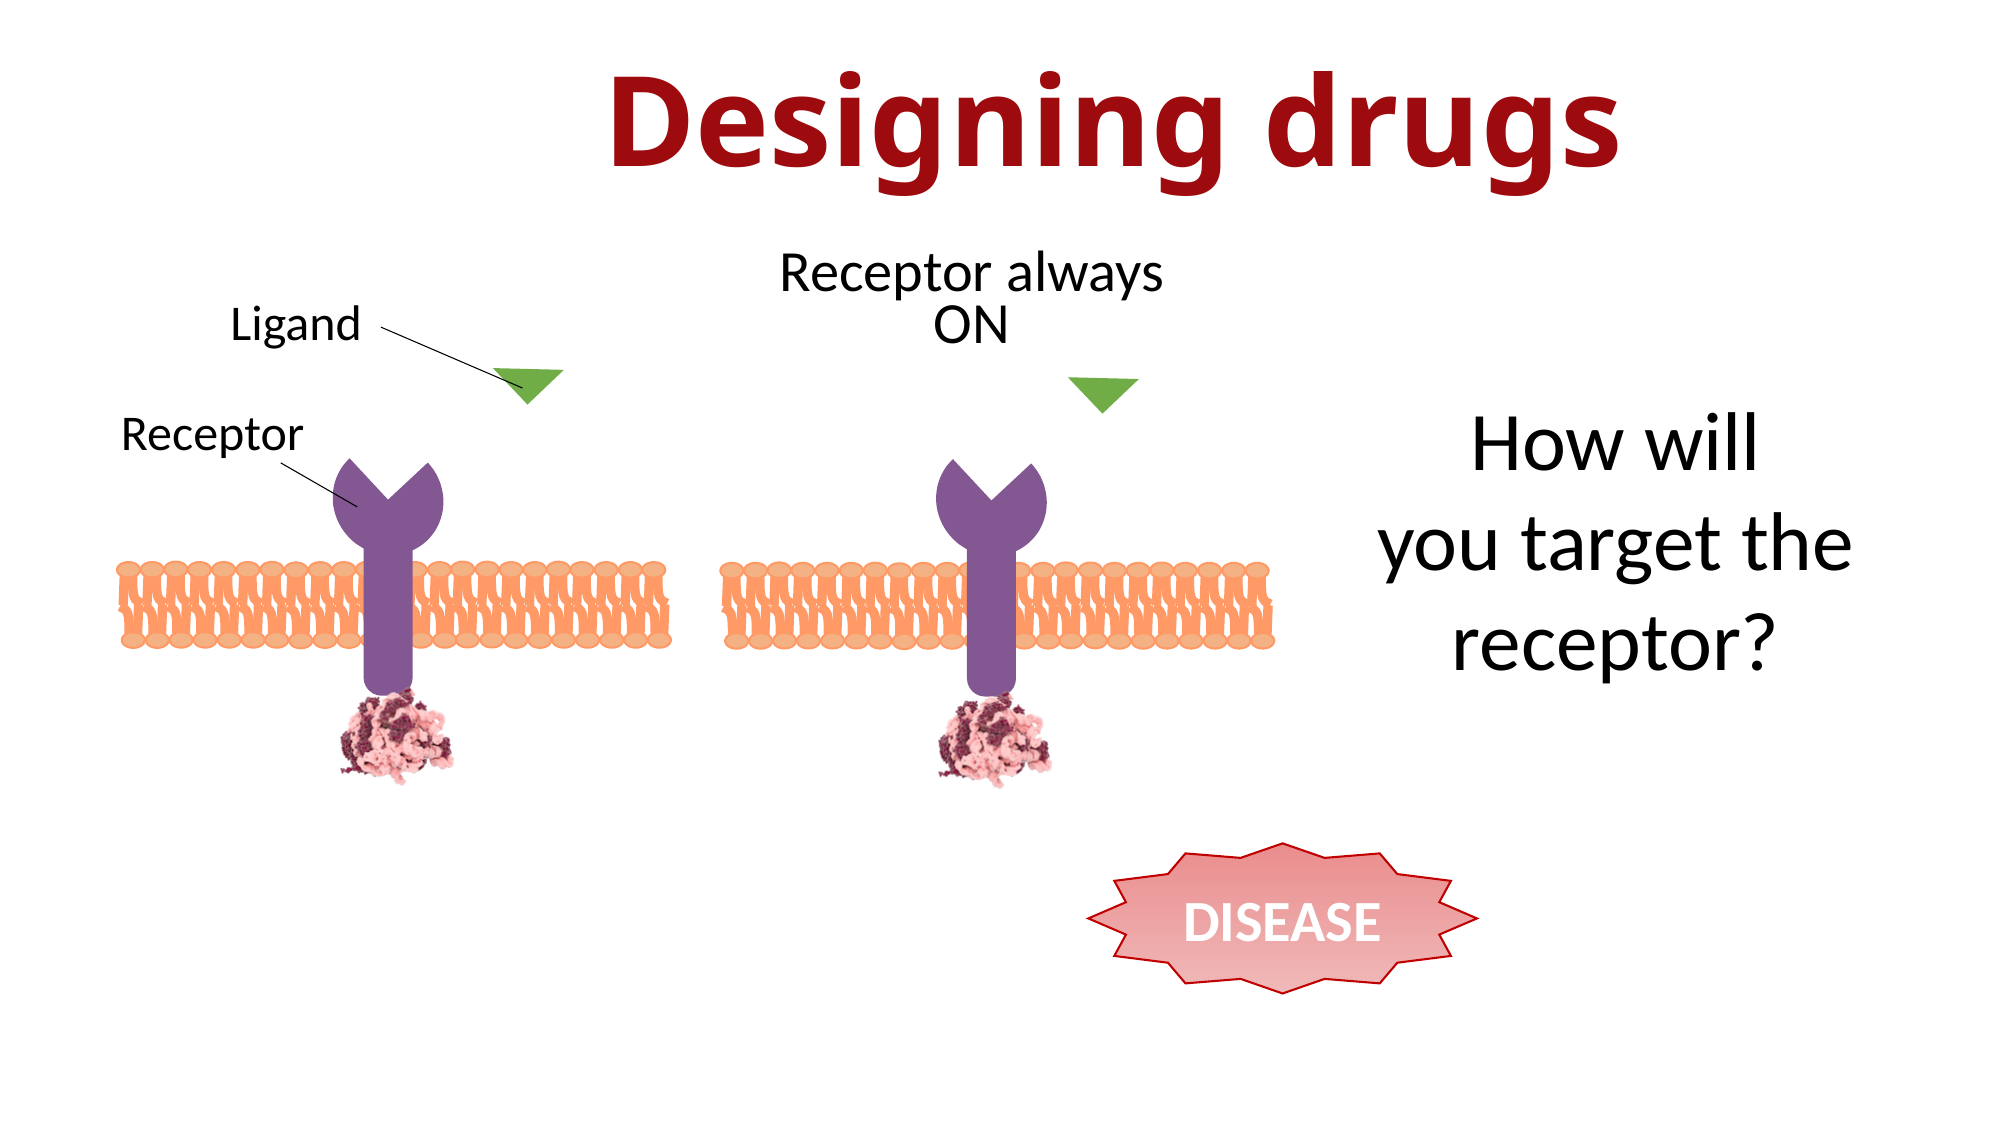

Designing drugs
Ligand that blocks activation
Receptor always ON
Ligand
How will you target the receptor?
Receptor
DISEASE